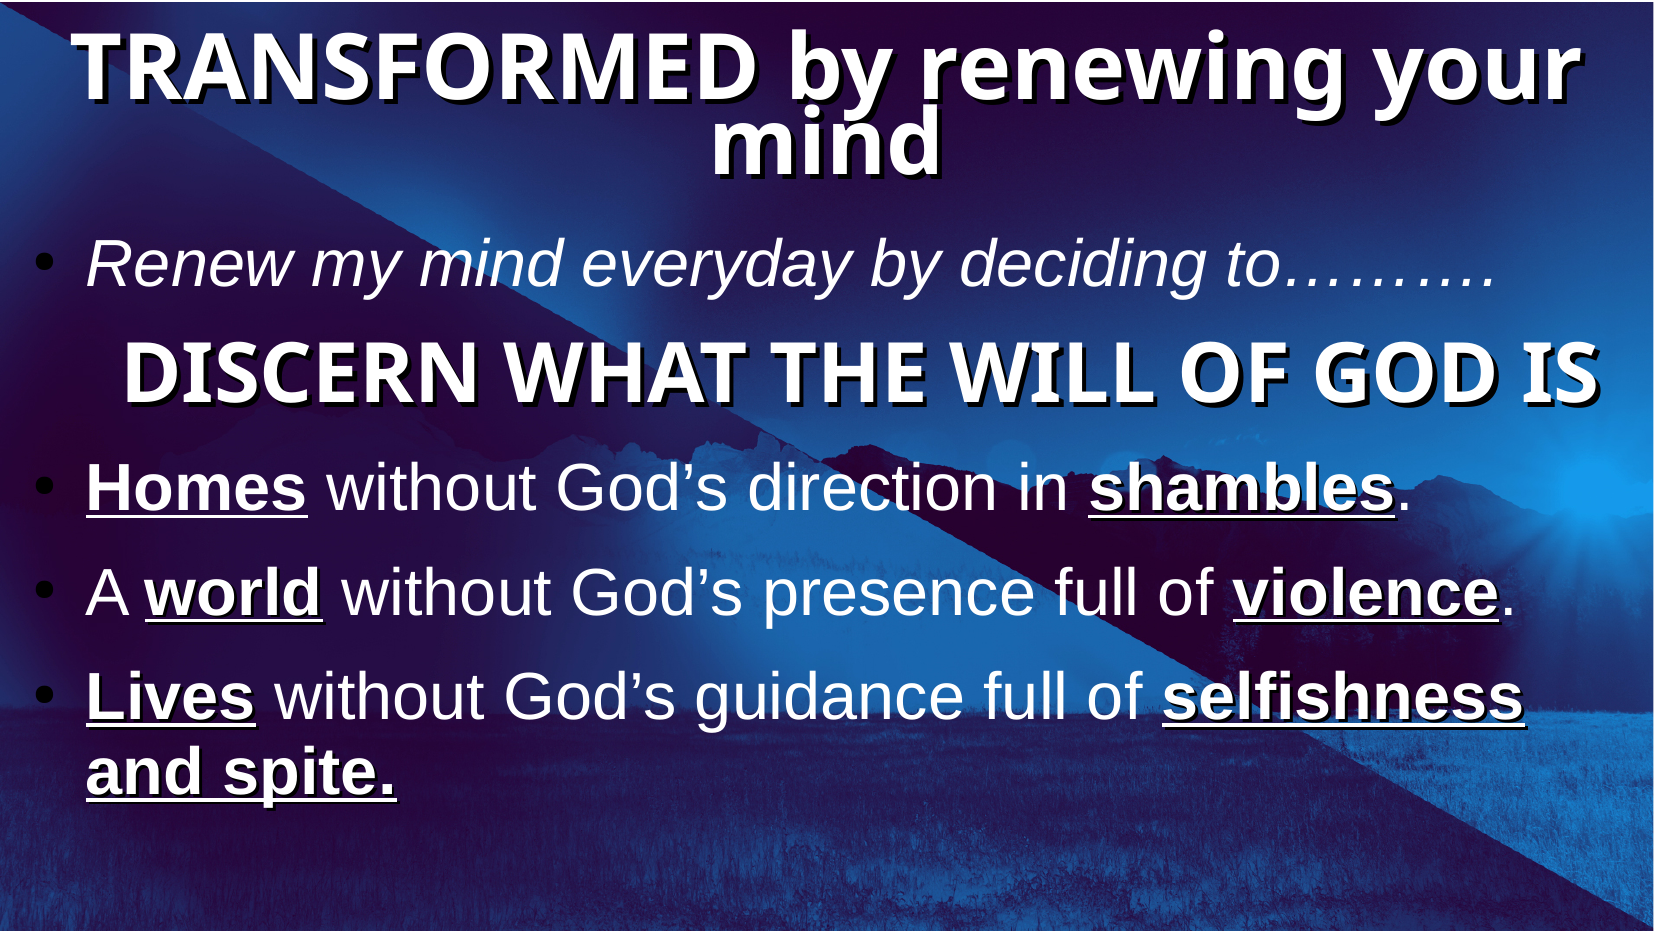

# TRANSFORMED by renewing your mind
Renew my mind everyday by deciding to……….
DISCERN WHAT THE WILL OF GOD IS
Homes without God’s direction in shambles.
A world without God’s presence full of violence.
Lives without God’s guidance full of selfishness and spite.